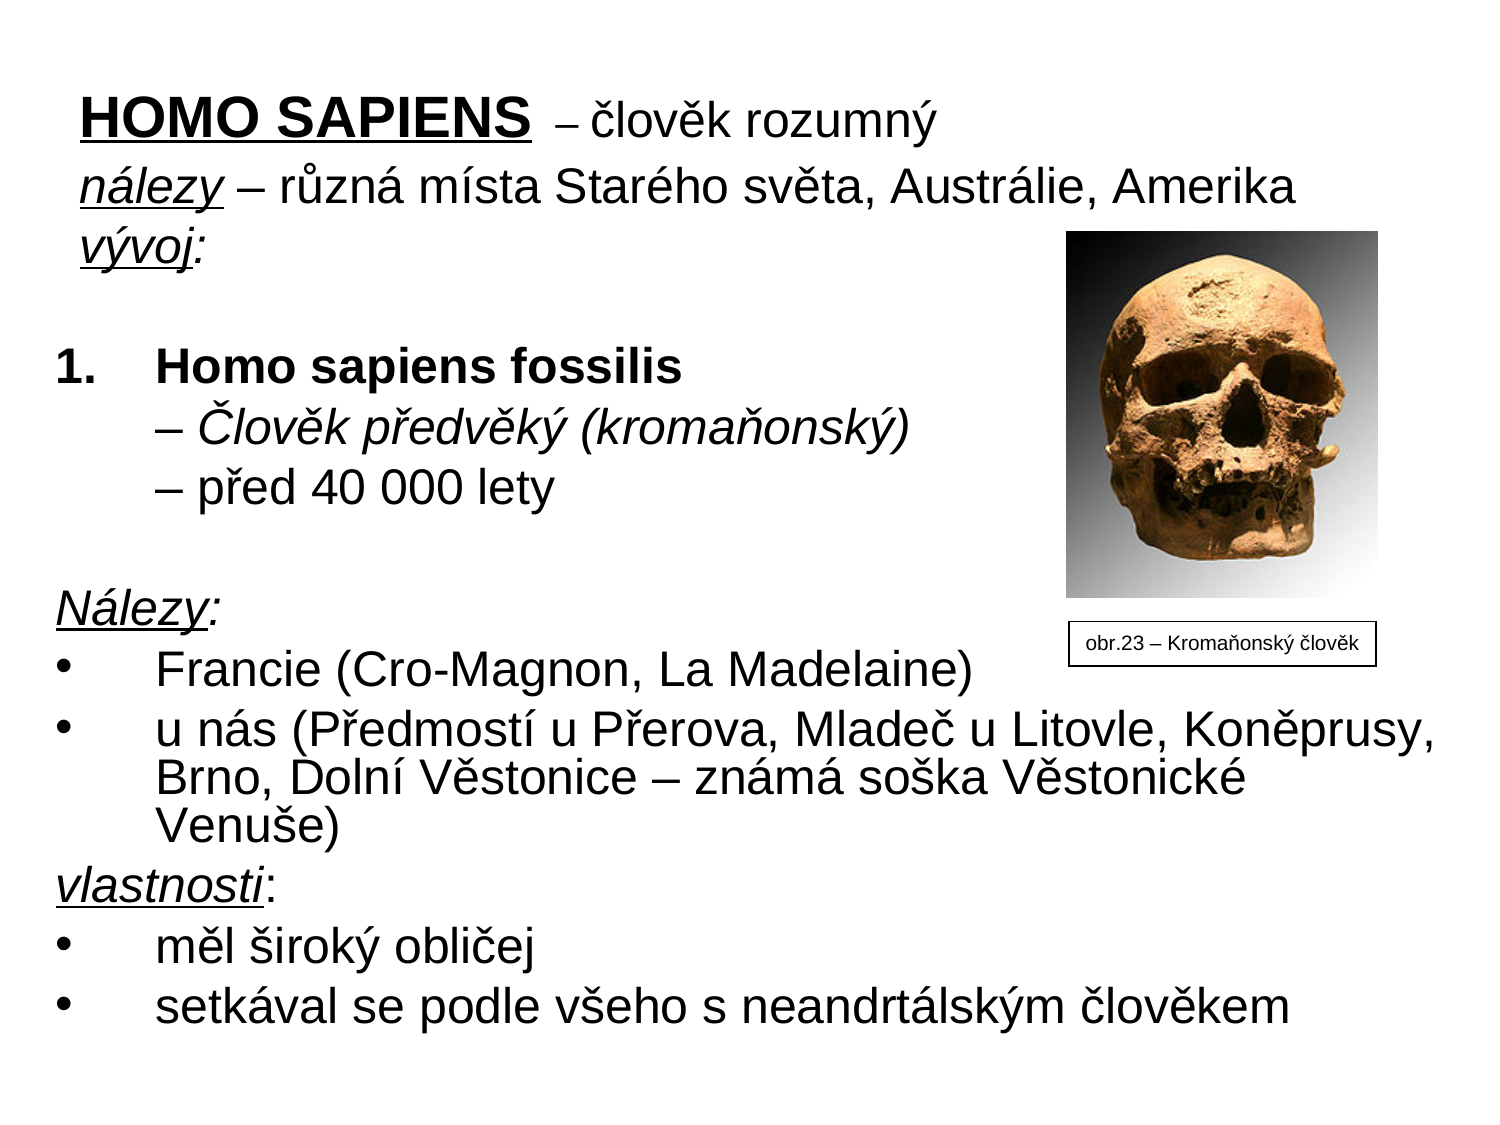

# HOMO SAPIENS – člověk rozumný nálezy – různá místa Starého světa, Austrálie, Amerika vývoj:
Homo sapiens fossilis
	– Člověk předvěký (kromaňonský)
	– před 40 000 lety
Nálezy:
Francie (Cro-Magnon, La Madelaine)
u nás (Předmostí u Přerova, Mladeč u Litovle, Koněprusy, Brno, Dolní Věstonice – známá soška Věstonické Venuše)
vlastnosti:
měl široký obličej
setkával se podle všeho s neandrtálským člověkem
obr.23 – Kromaňonský člověk